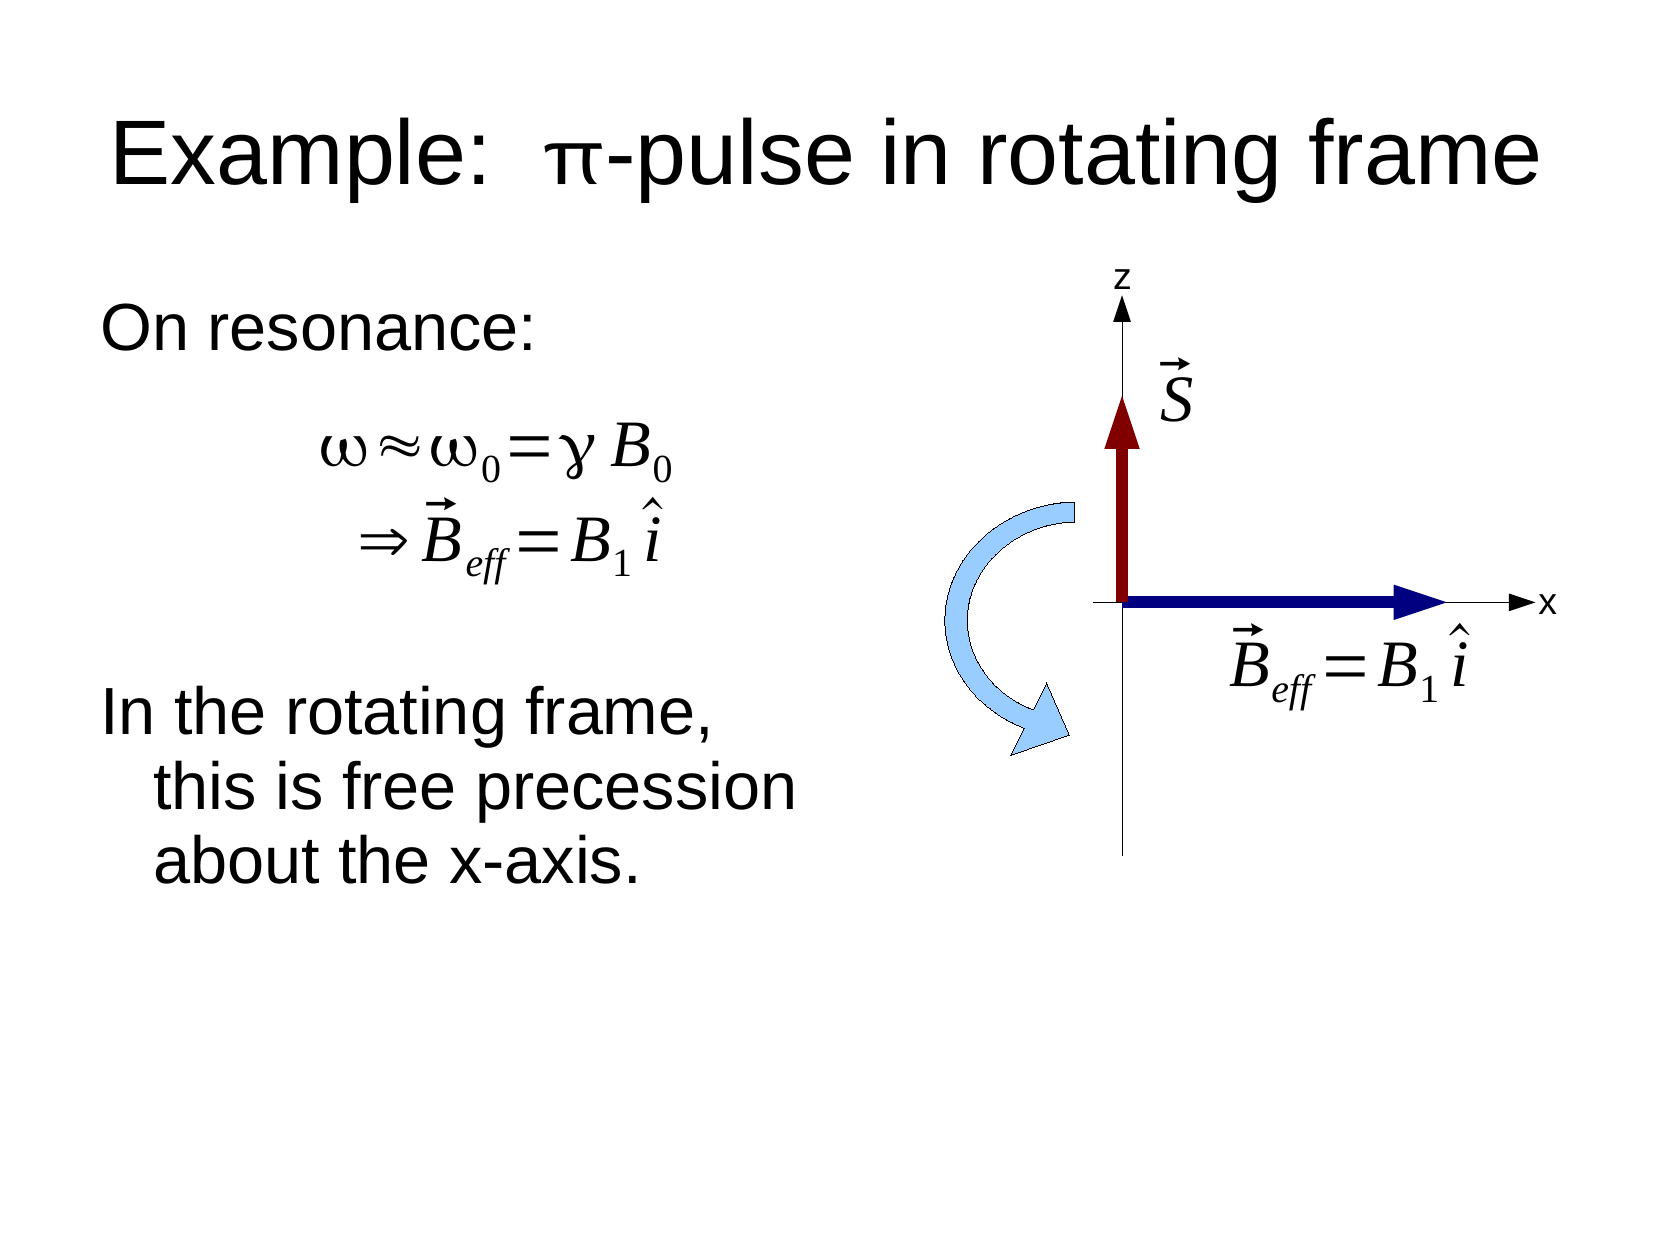

# Example: -pulse in rotating frame
z
On resonance:
x
In the rotating frame, this is free precession about the x-axis.